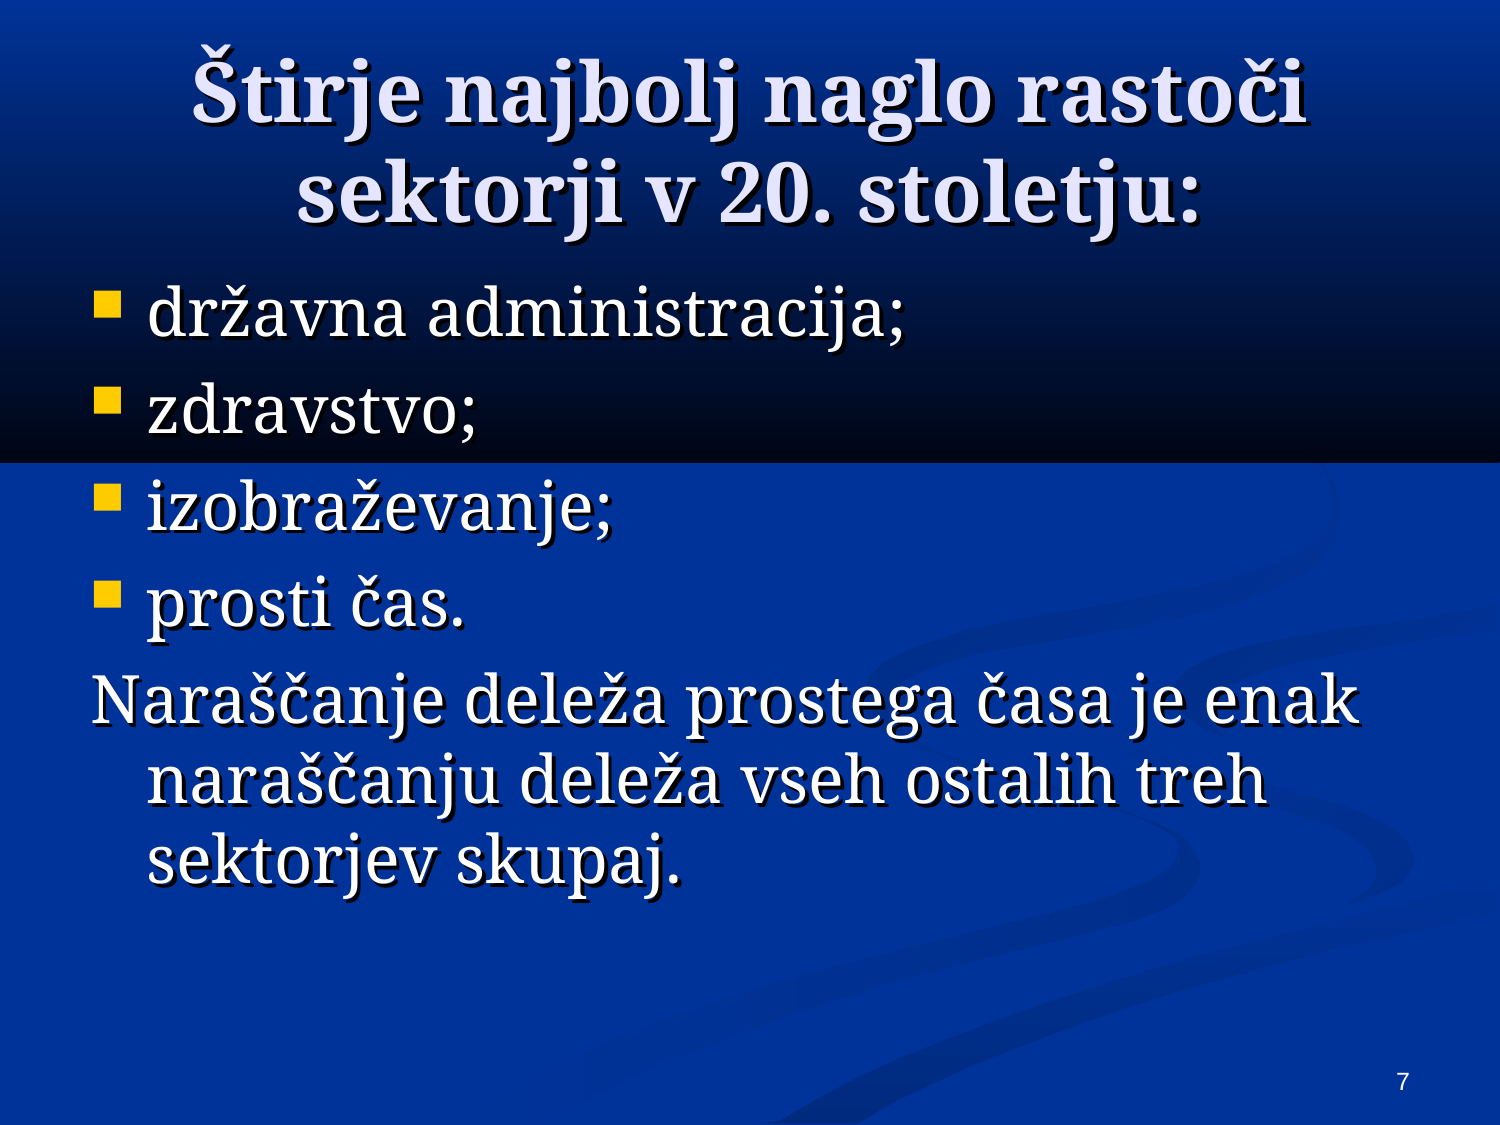

# Štirje najbolj naglo rastoči sektorji v 20. stoletju:
državna administracija;
zdravstvo;
izobraževanje;
prosti čas.
Naraščanje deleža prostega časa je enak naraščanju deleža vseh ostalih treh sektorjev skupaj.